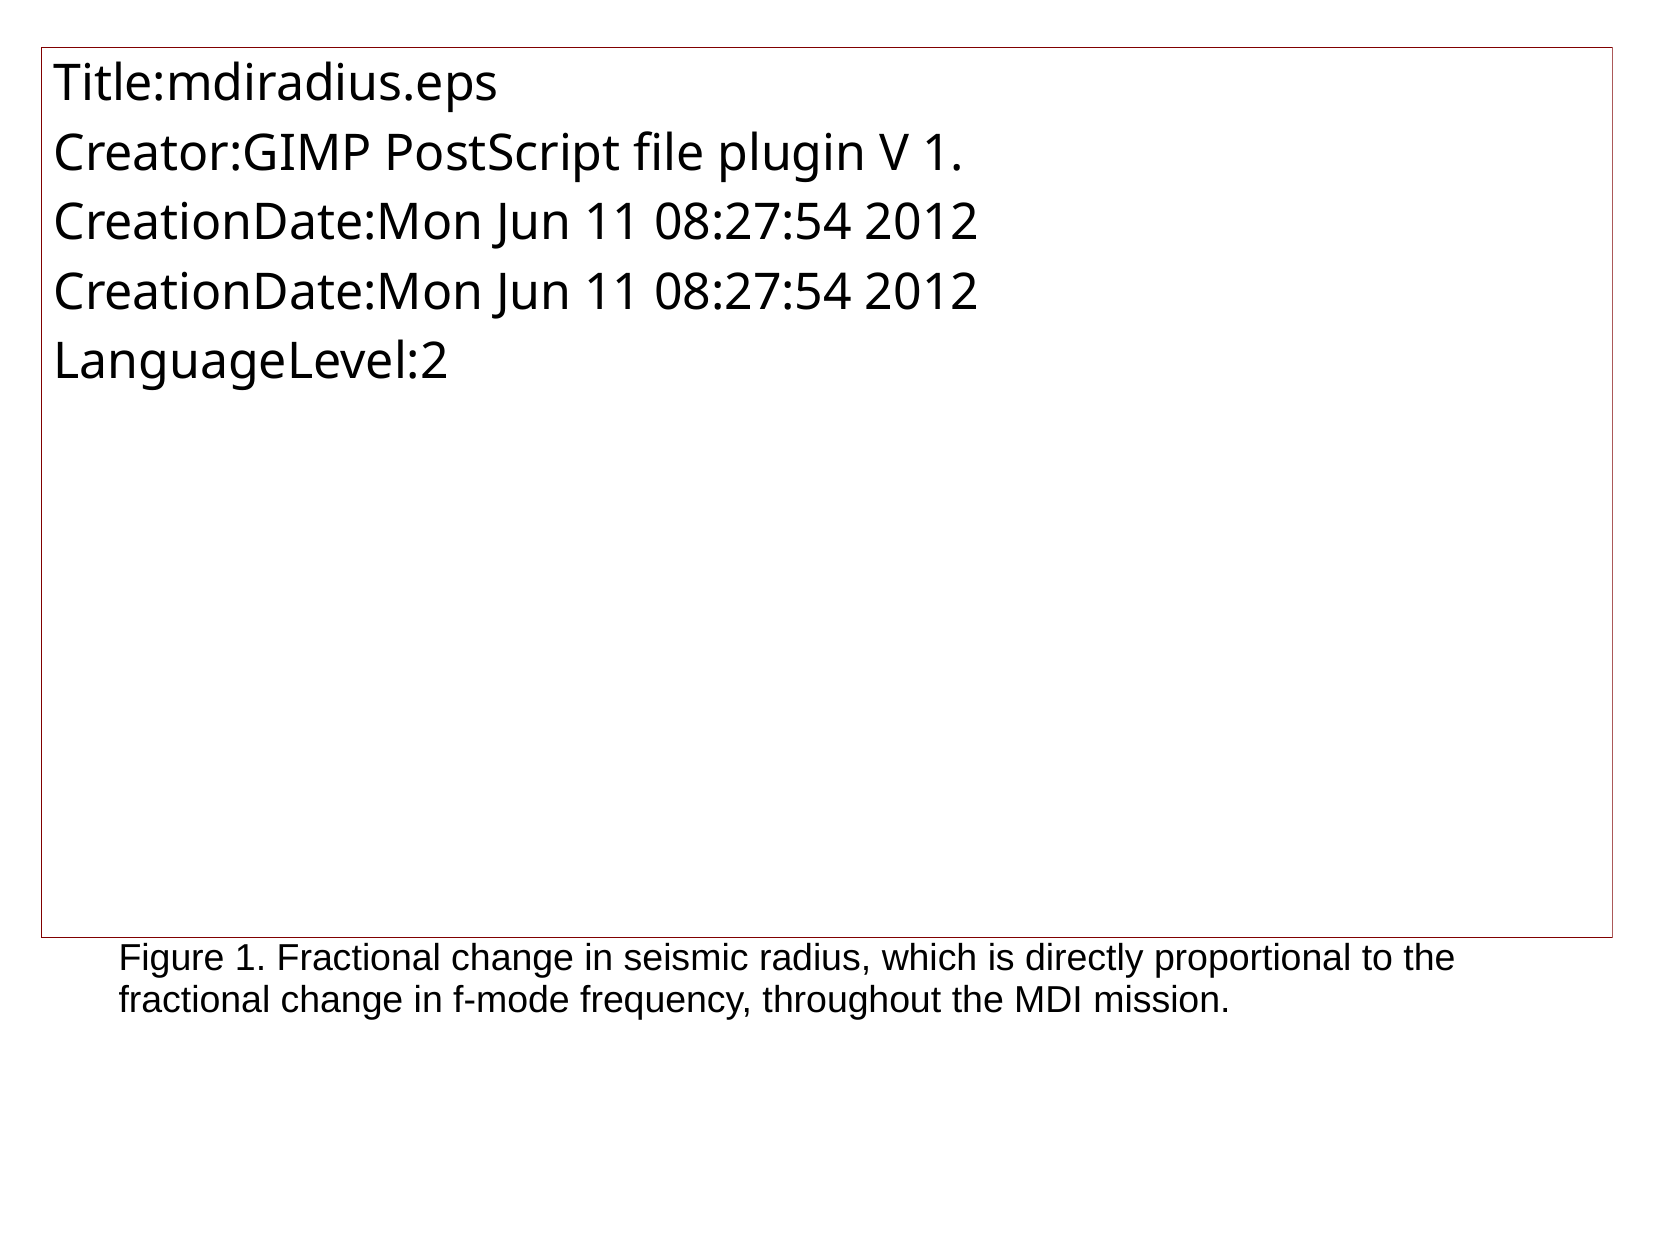

Figure 1. Fractional change in seismic radius, which is directly proportional to the fractional change in f-mode frequency, throughout the MDI mission.